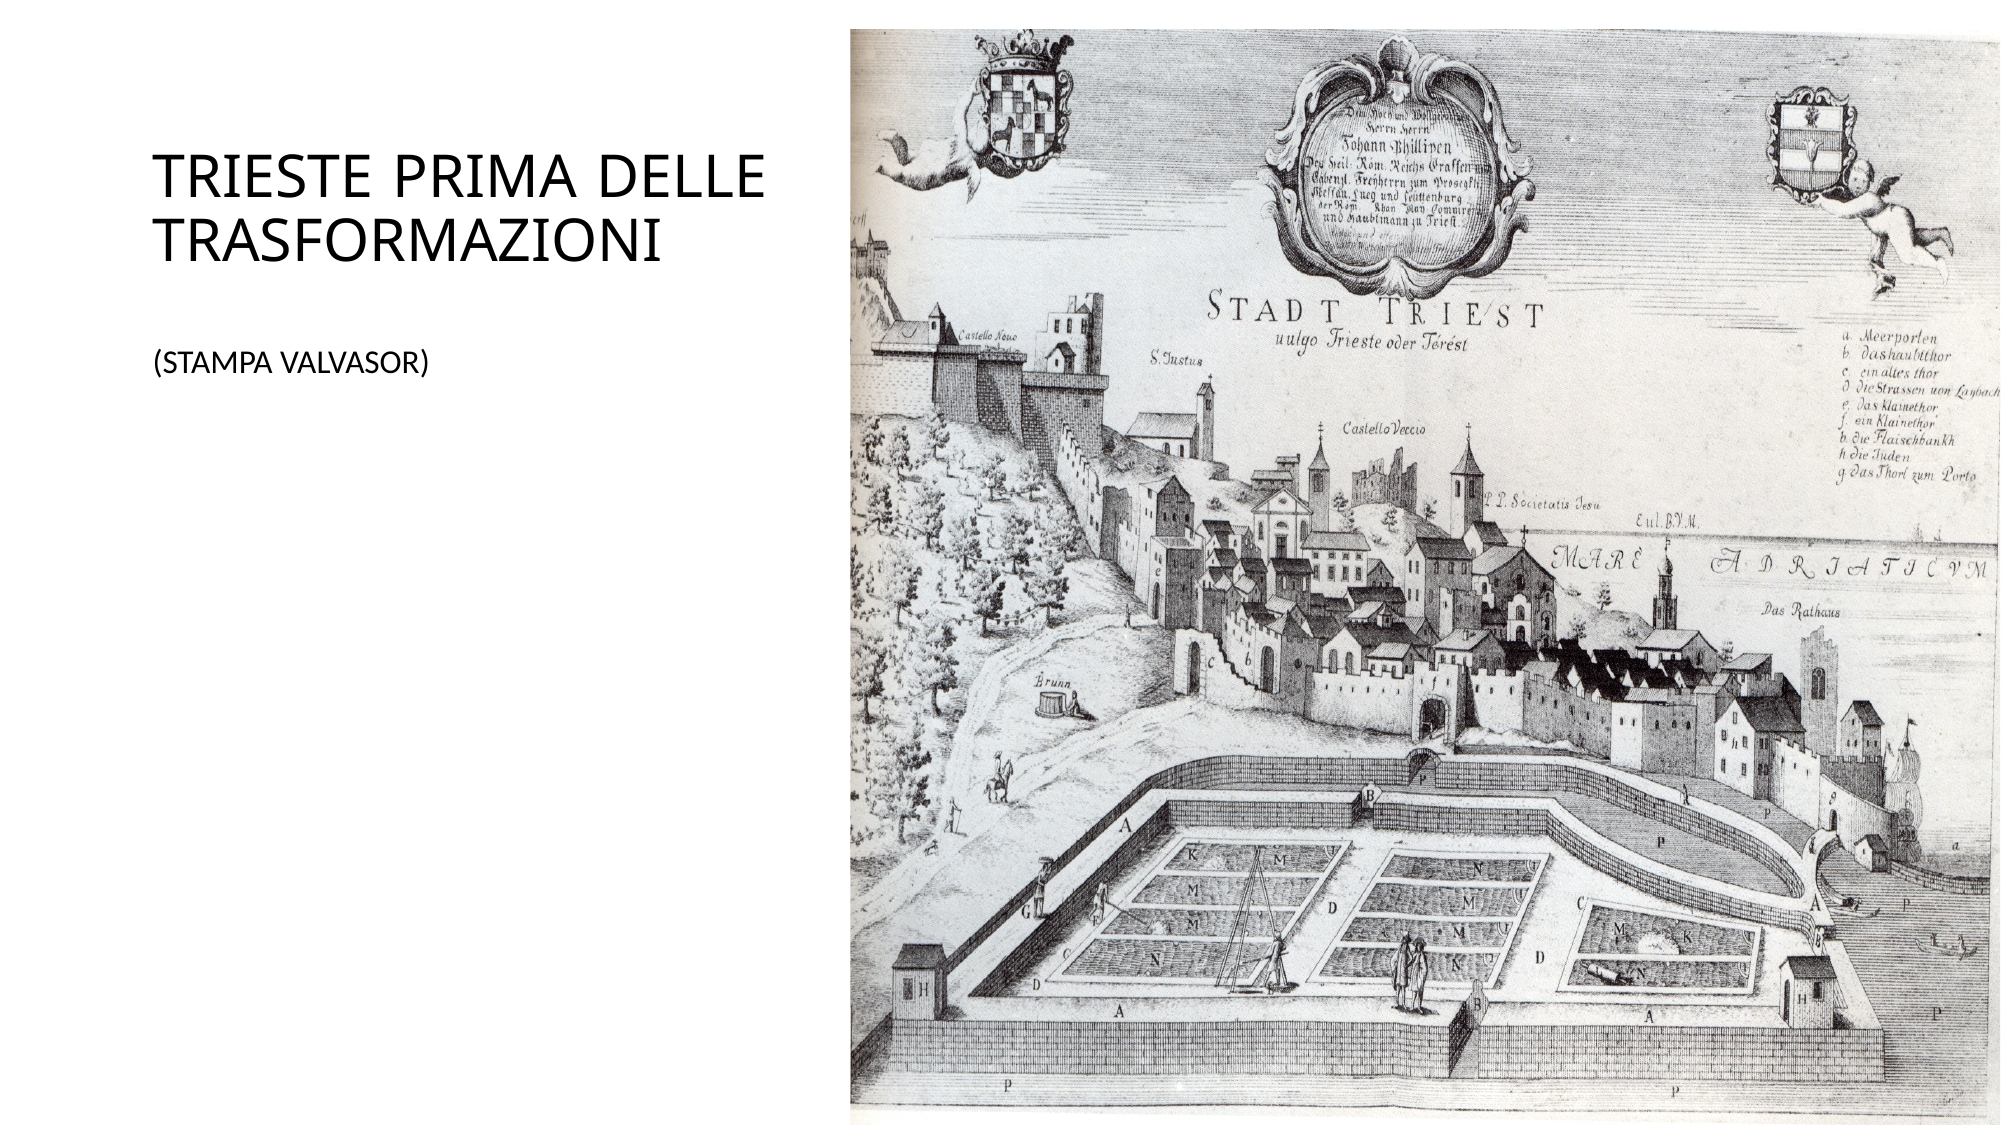

# TRIESTE PRIMA DELLE TRASFORMAZIONI
(STAMPA VALVASOR)